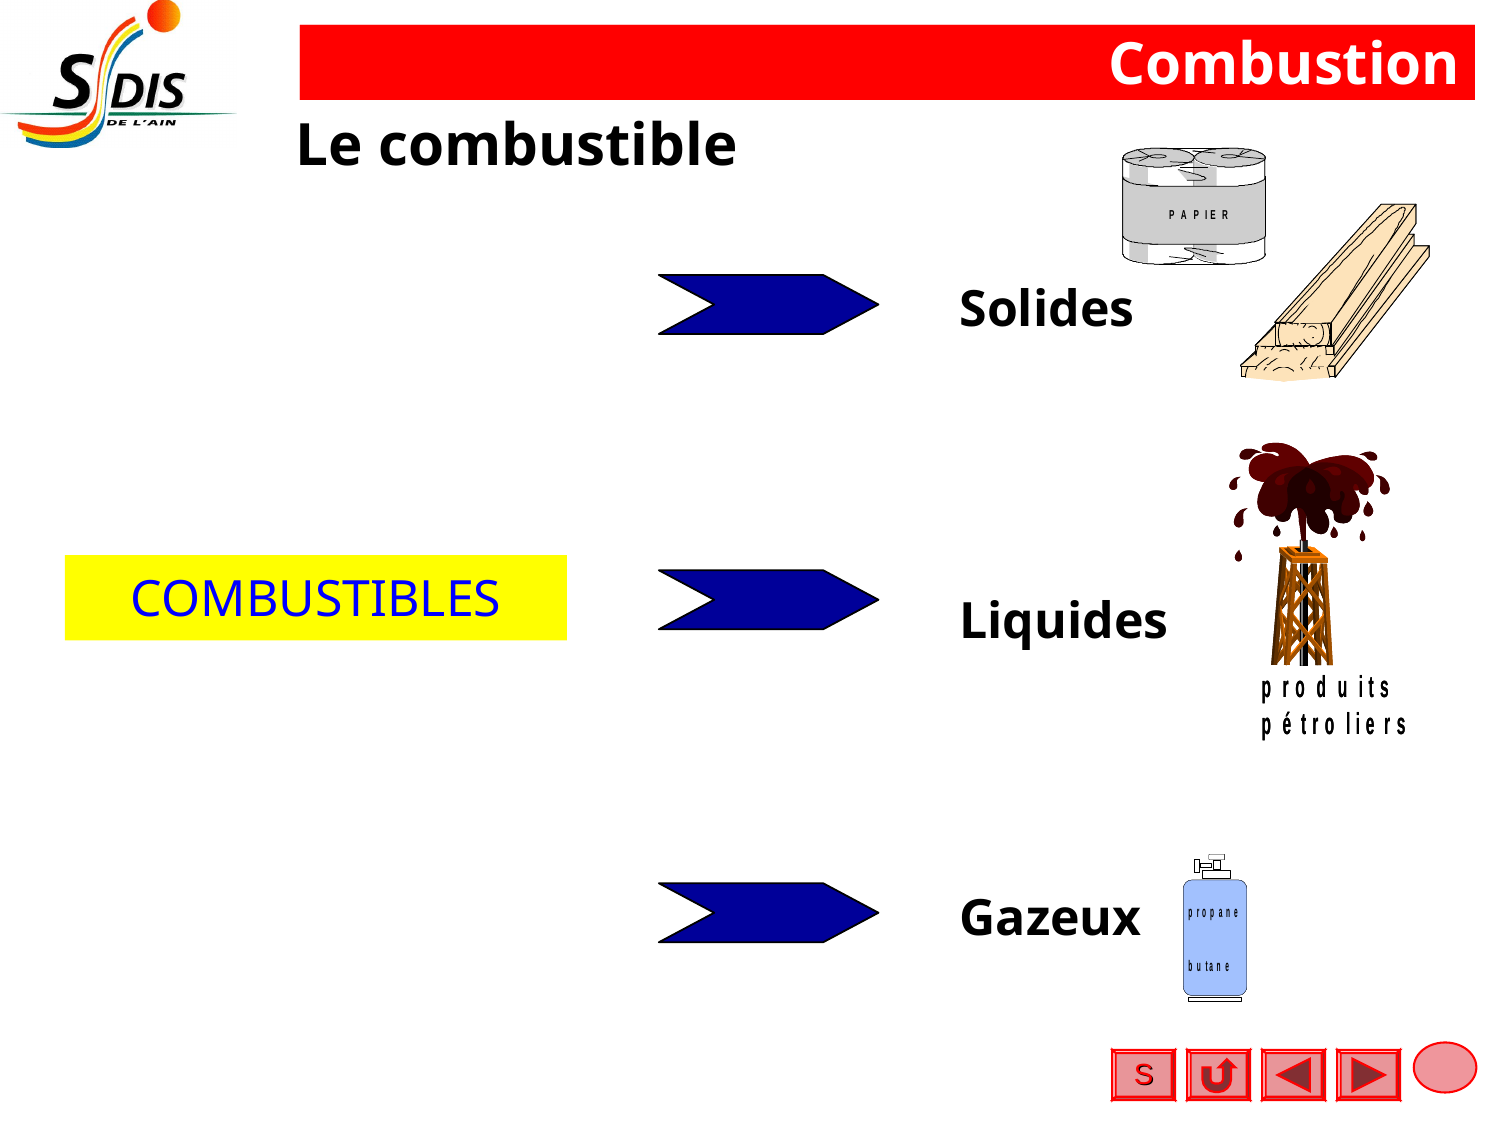

Combustion
# Le combustible
Solides
COMBUSTIBLES
Liquides
Gazeux